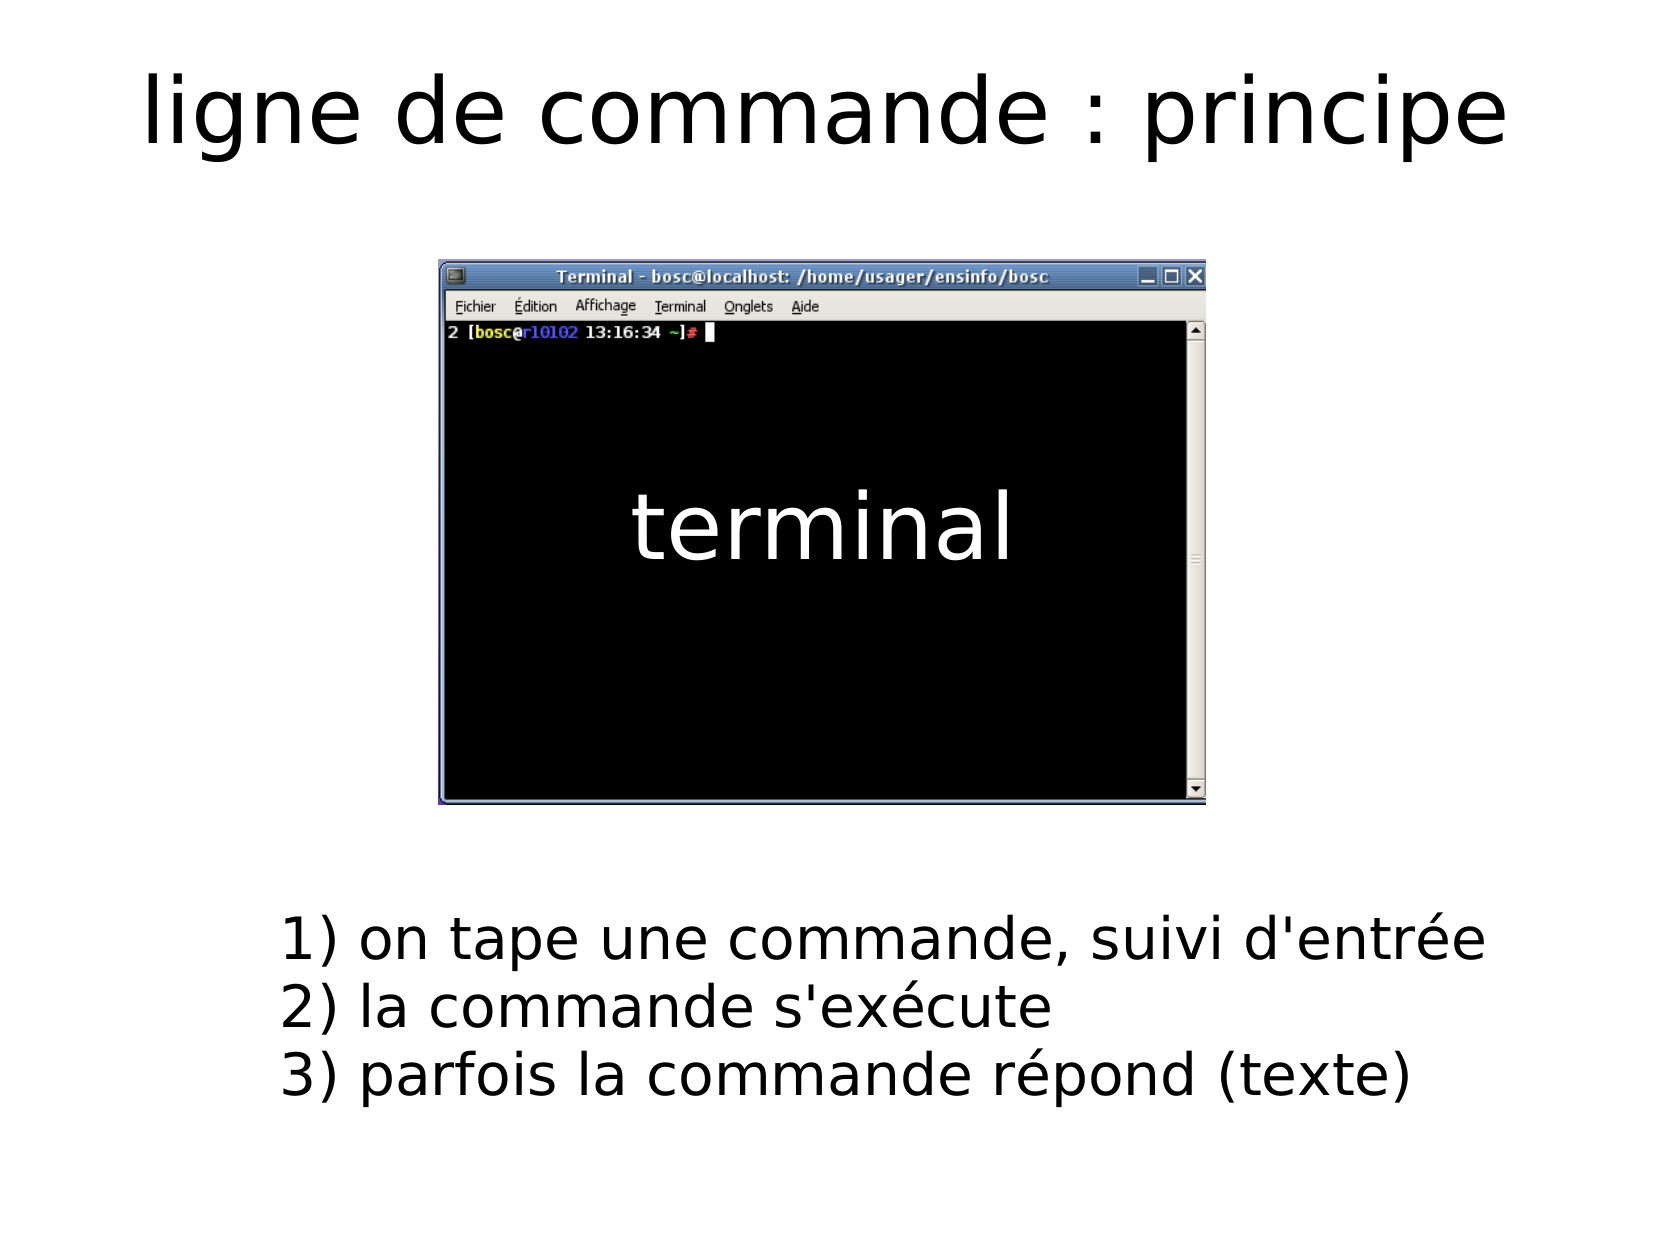

# ligne de commande : principe
terminal
 on tape une commande, suivi d'entrée
 la commande s'exécute
 parfois la commande répond (texte)